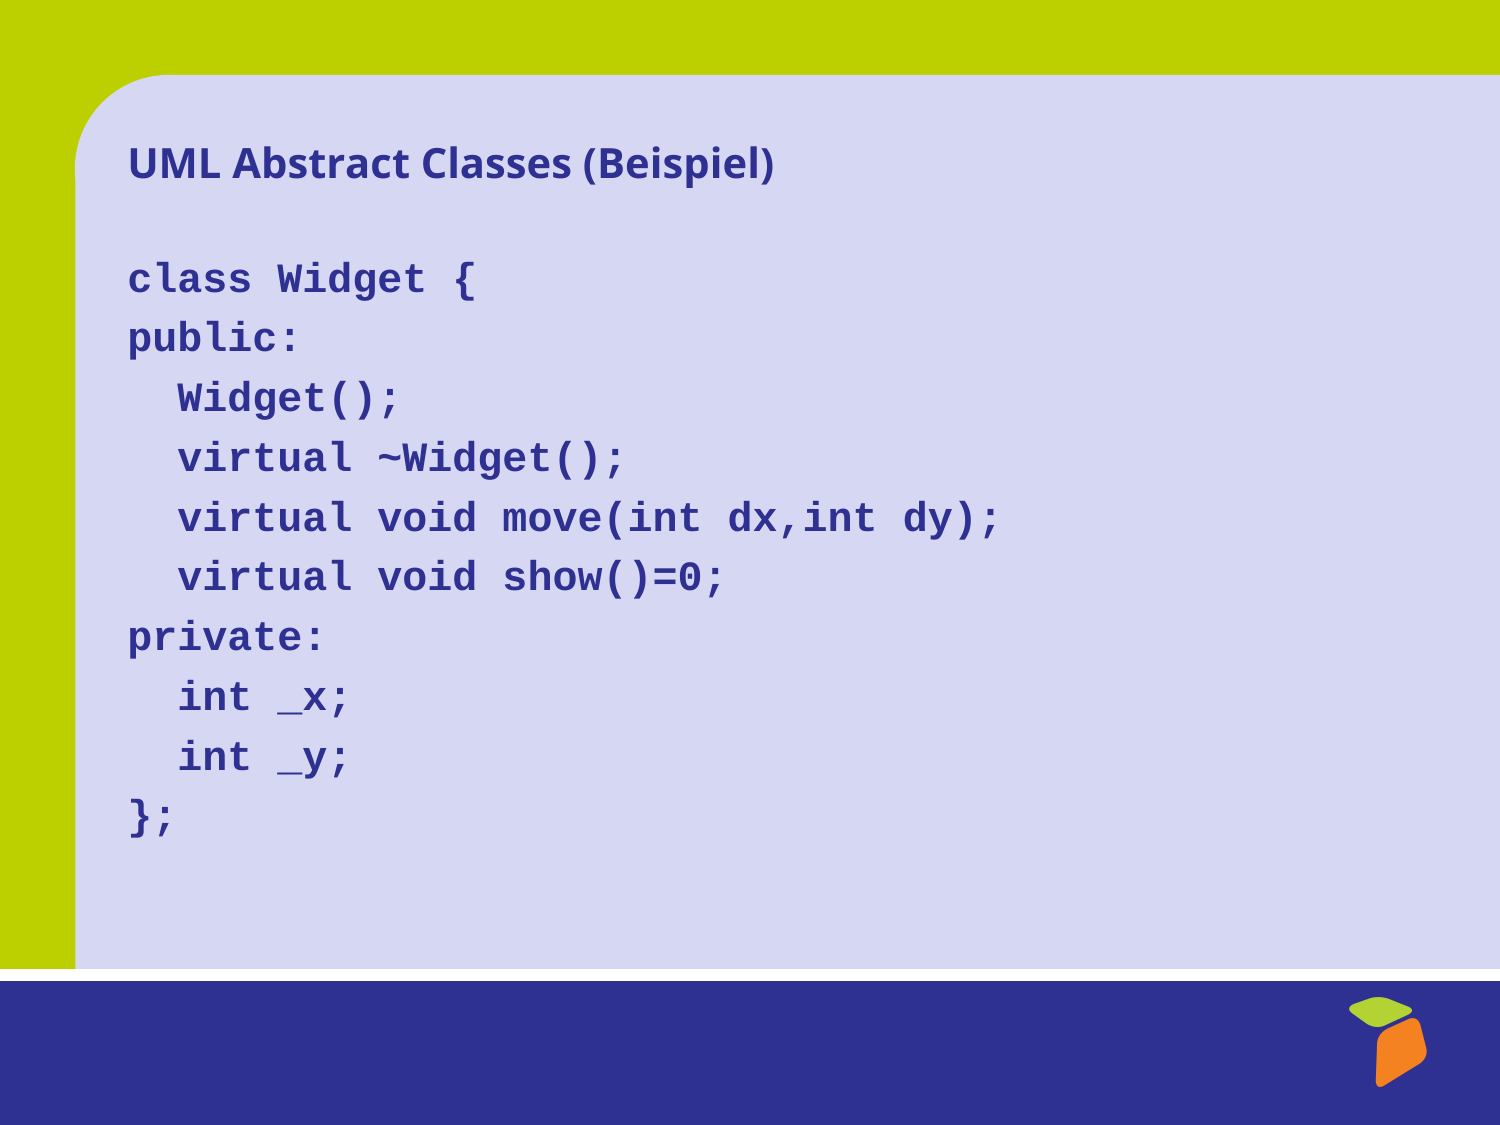

# UML Abstract Classes (Beispiel)
class Widget {
public:
 Widget();
 virtual ~Widget();
 virtual void move(int dx,int dy);
 virtual void show()=0;
private:
 int _x;
 int _y;
};